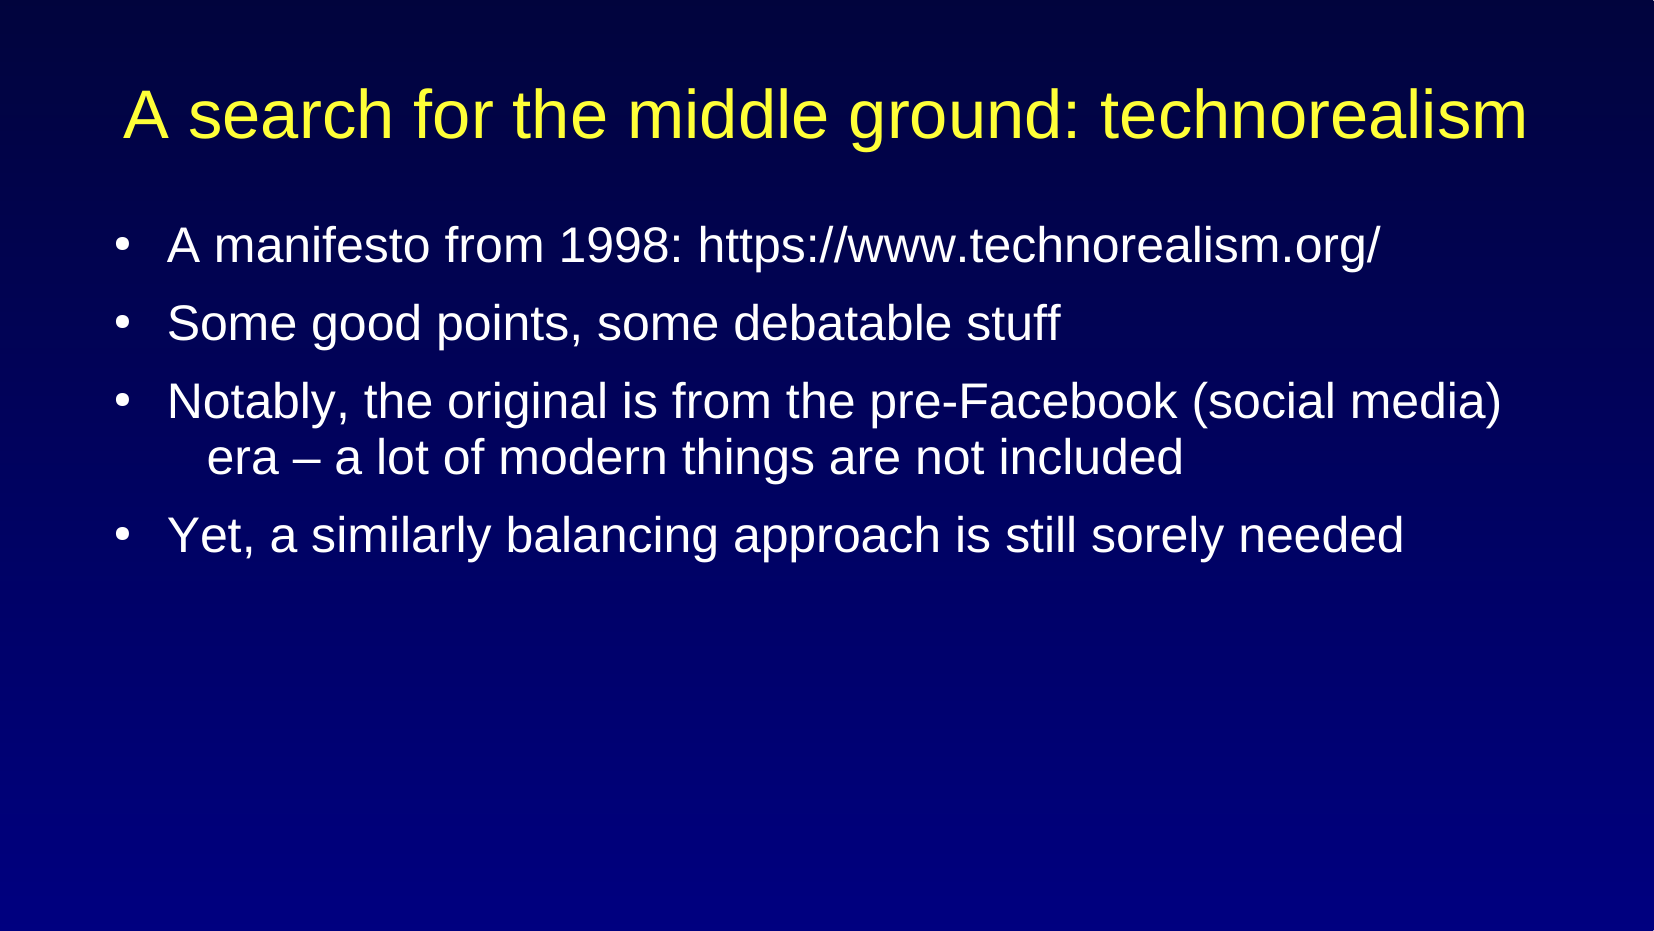

# A search for the middle ground: technorealism
A manifesto from 1998: https://www.technorealism.org/
Some good points, some debatable stuff
Notably, the original is from the pre-Facebook (social media) era – a lot of modern things are not included
Yet, a similarly balancing approach is still sorely needed